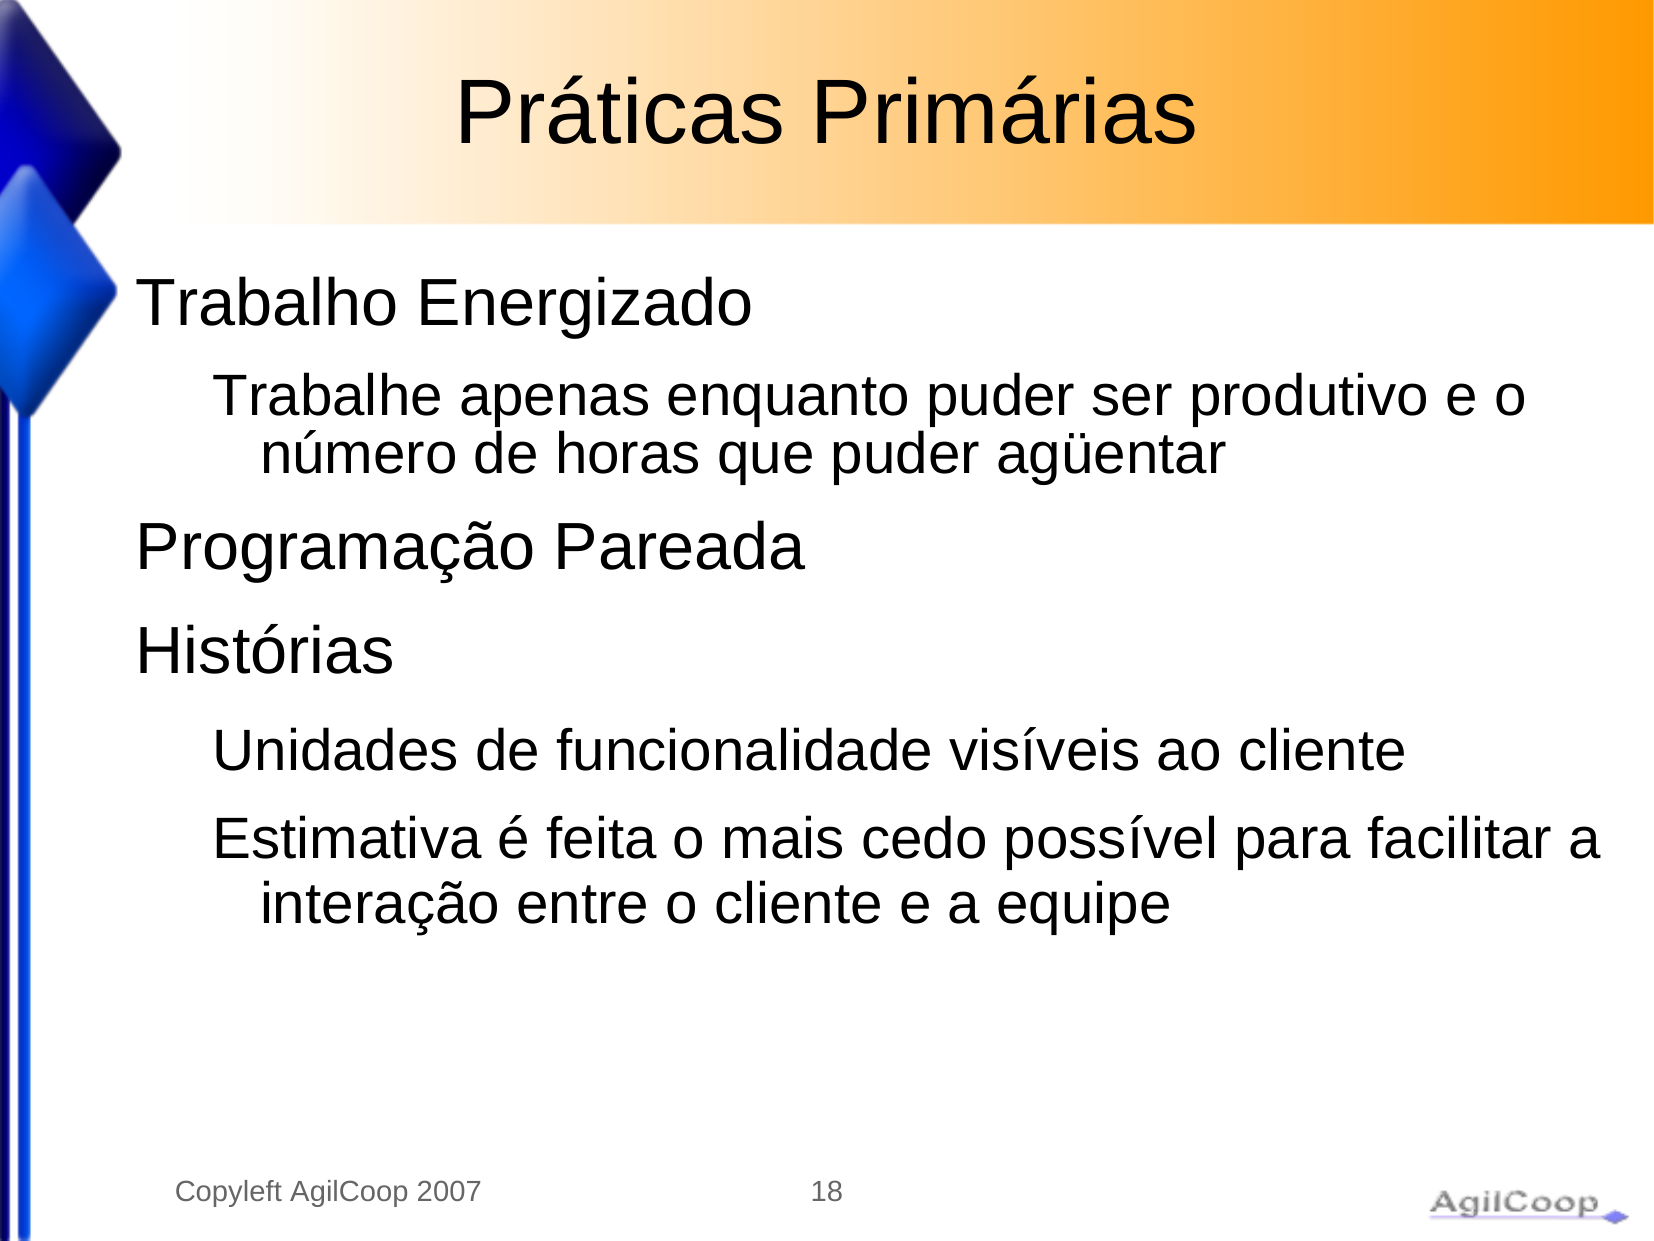

# Práticas Primárias
Trabalho Energizado
Trabalhe apenas enquanto puder ser produtivo e o número de horas que puder agüentar
Programação Pareada
Histórias
Unidades de funcionalidade visíveis ao cliente
Estimativa é feita o mais cedo possível para facilitar a interação entre o cliente e a equipe
Copyleft AgilCoop 2007
18